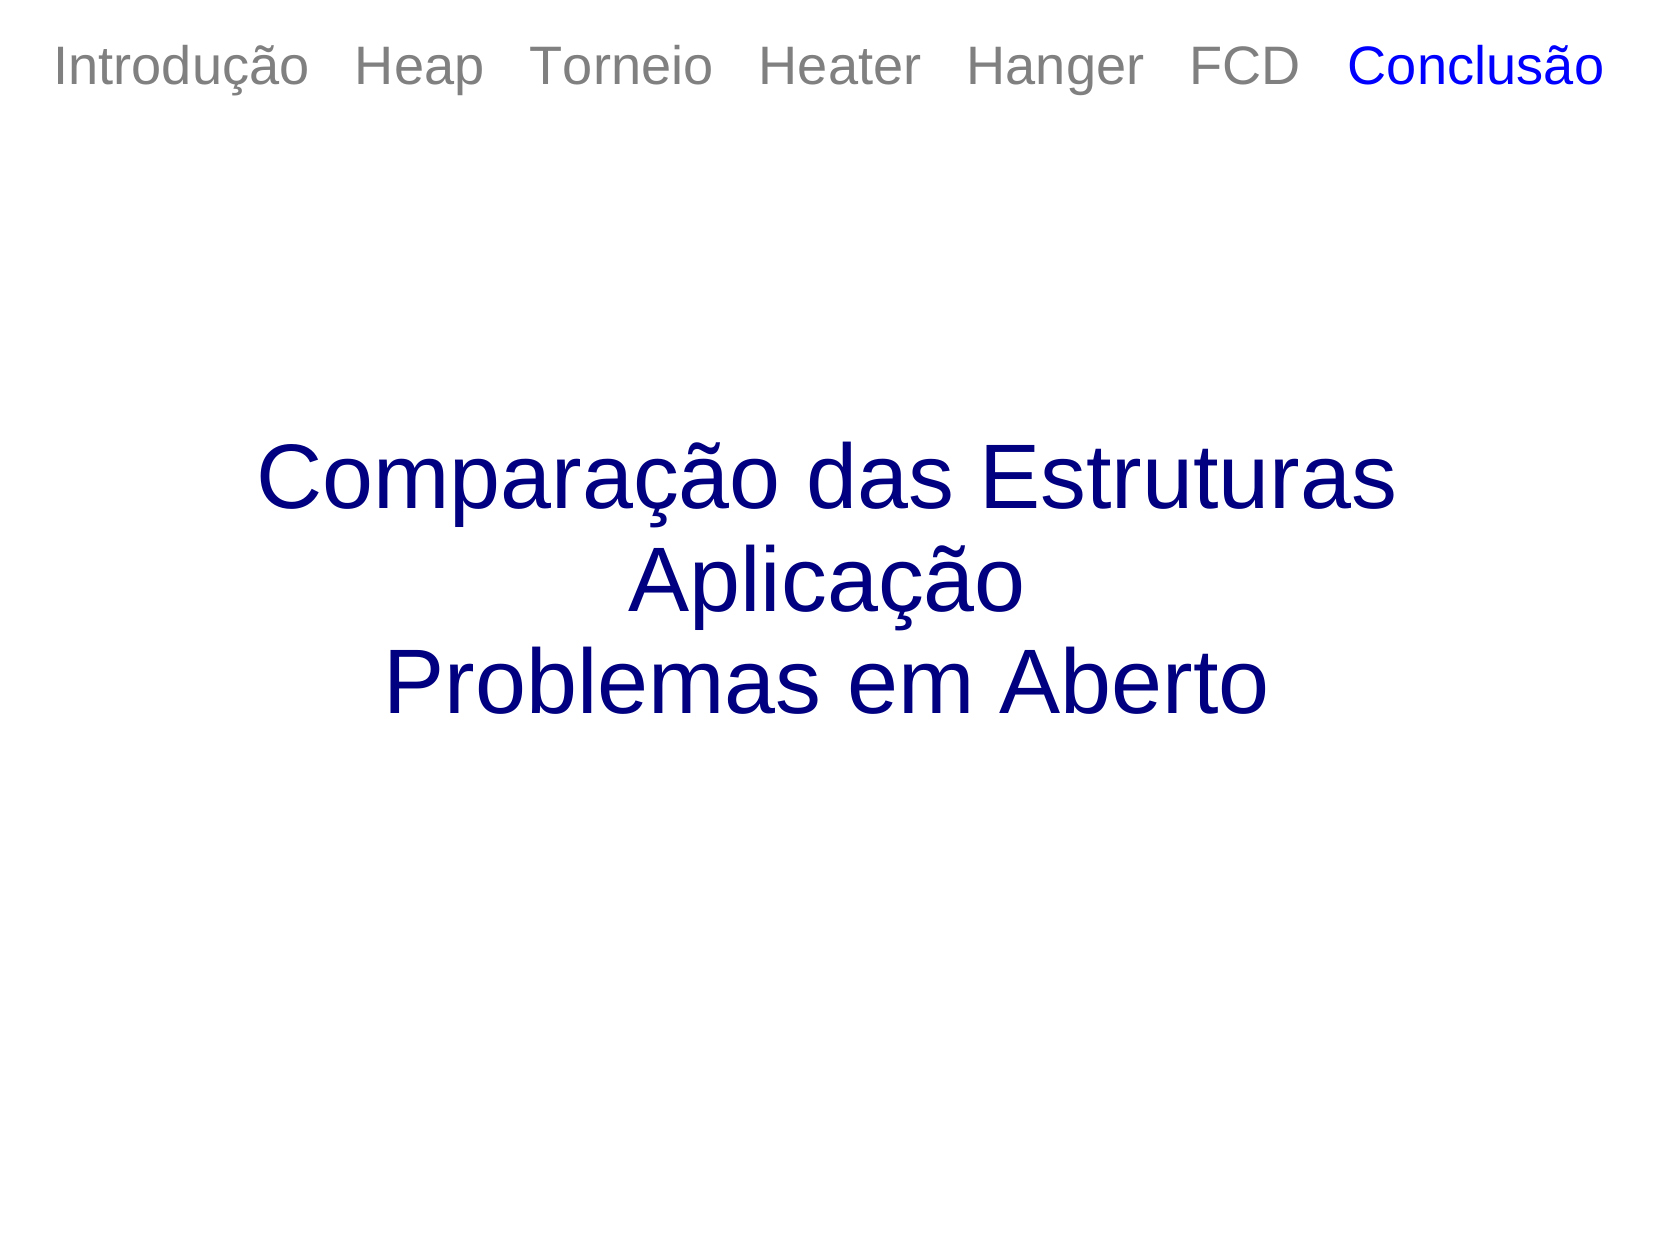

Introdução Heap Torneio Heater Hanger FCD Conclusão
# Comparação das Estruturas Aplicação Problemas em Aberto